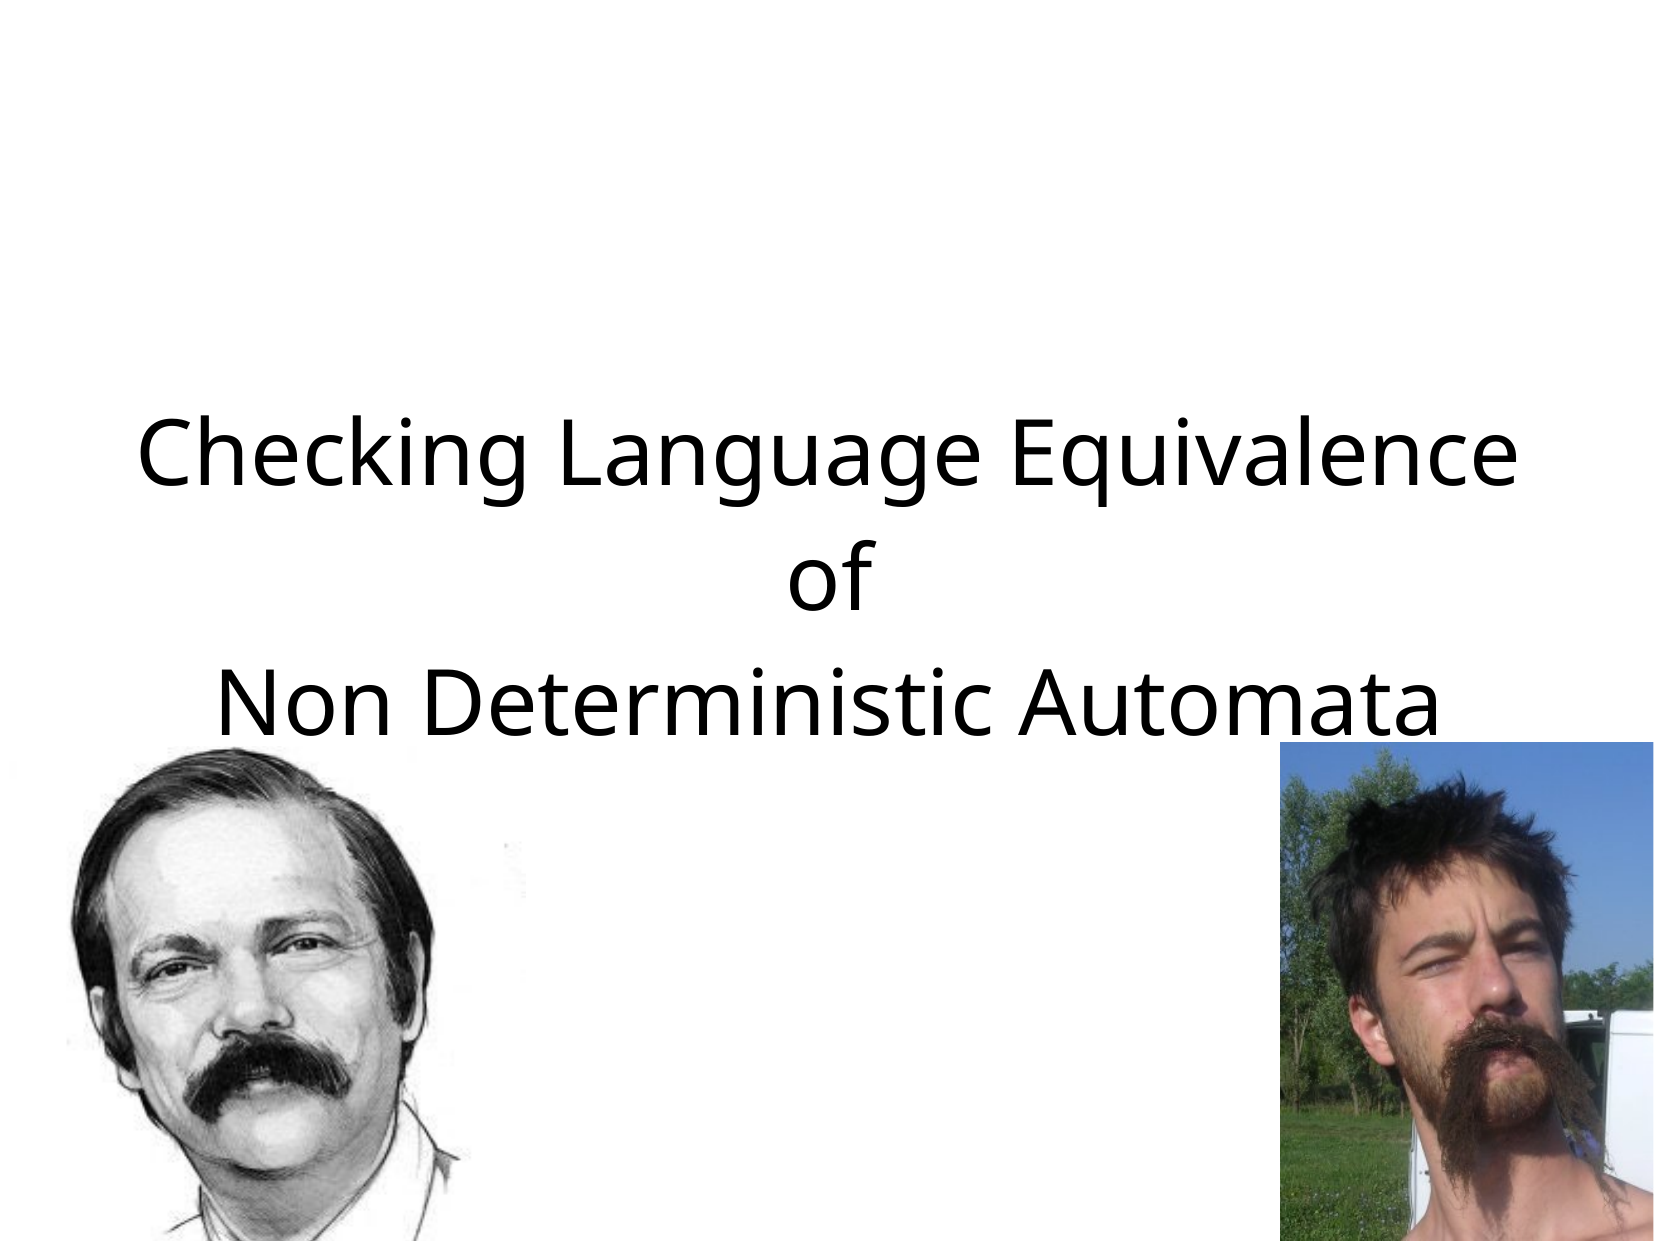

#
Checking Language Equivalence
of
Non Deterministic Automata